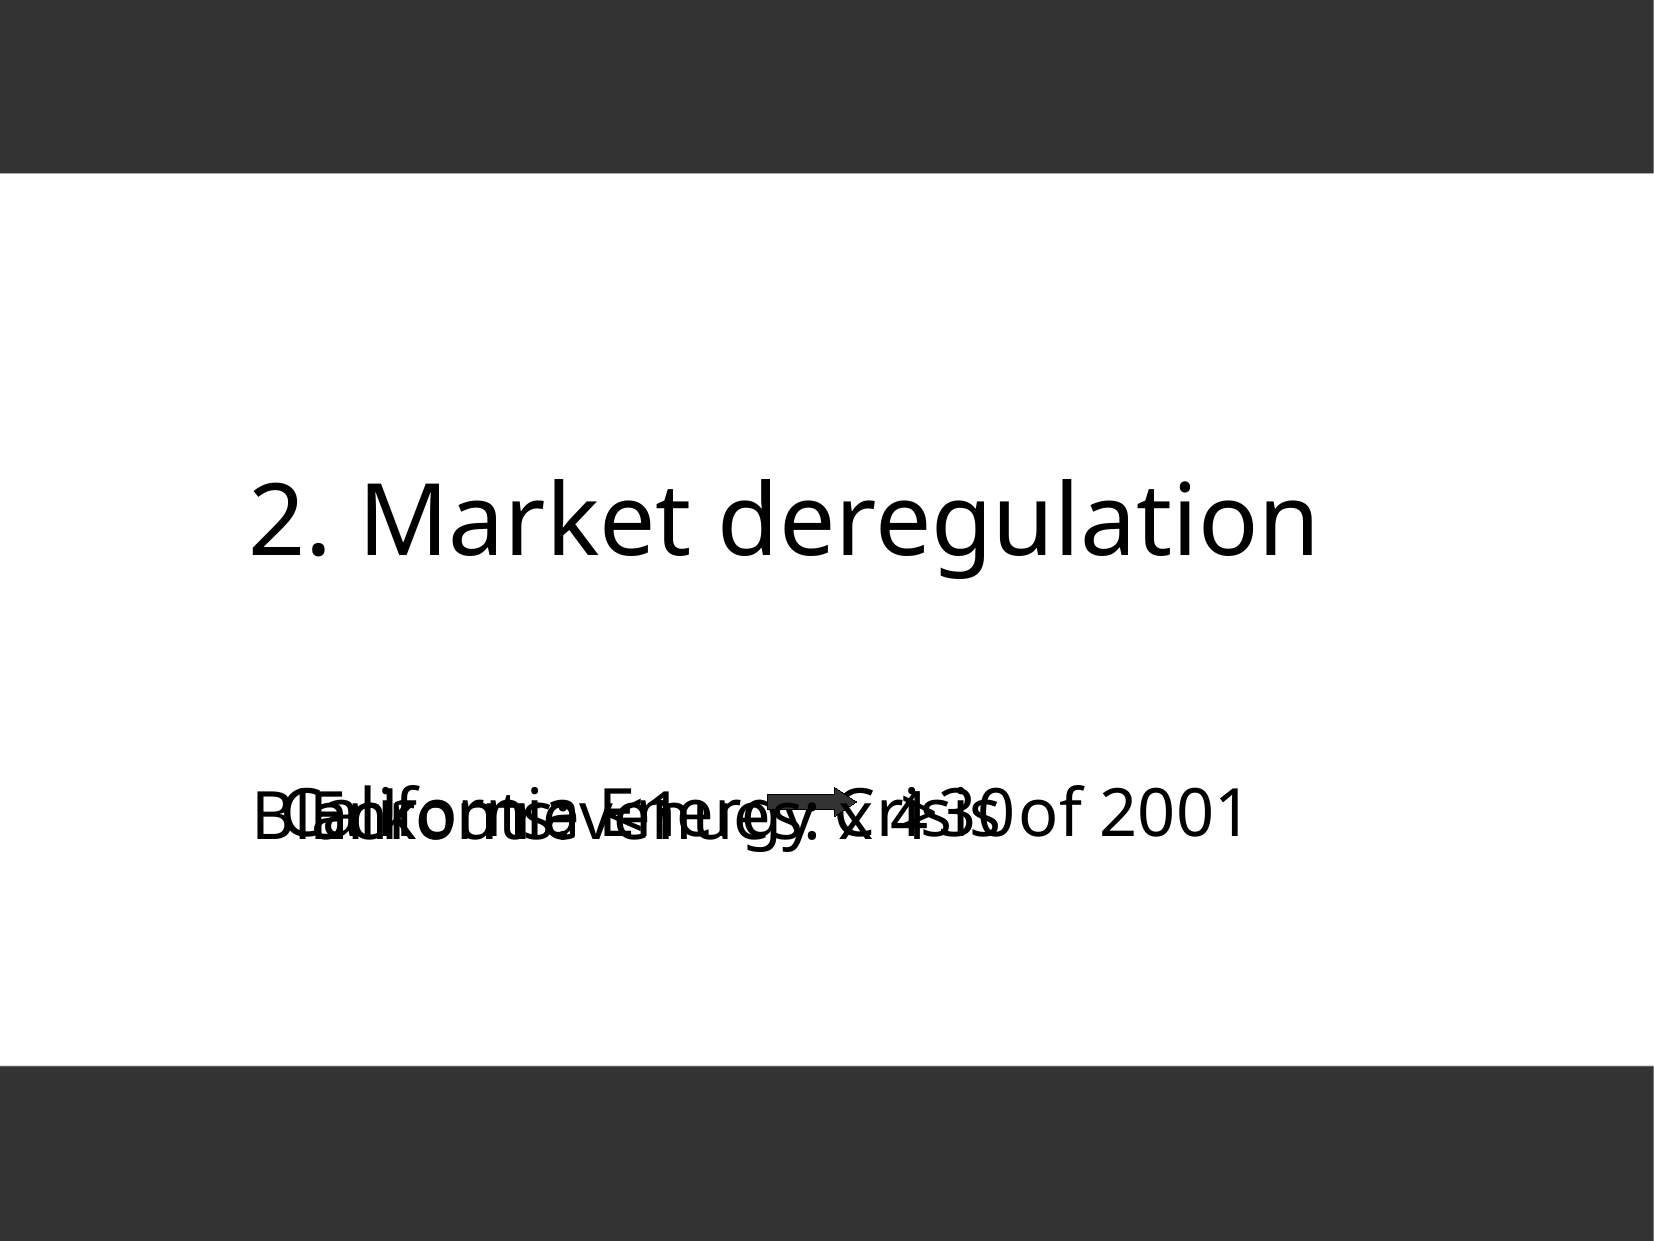

# 2. Market deregulation
California Energy Crisis of 2001
>30
Blackouts: <1
Enron revenues: x 4